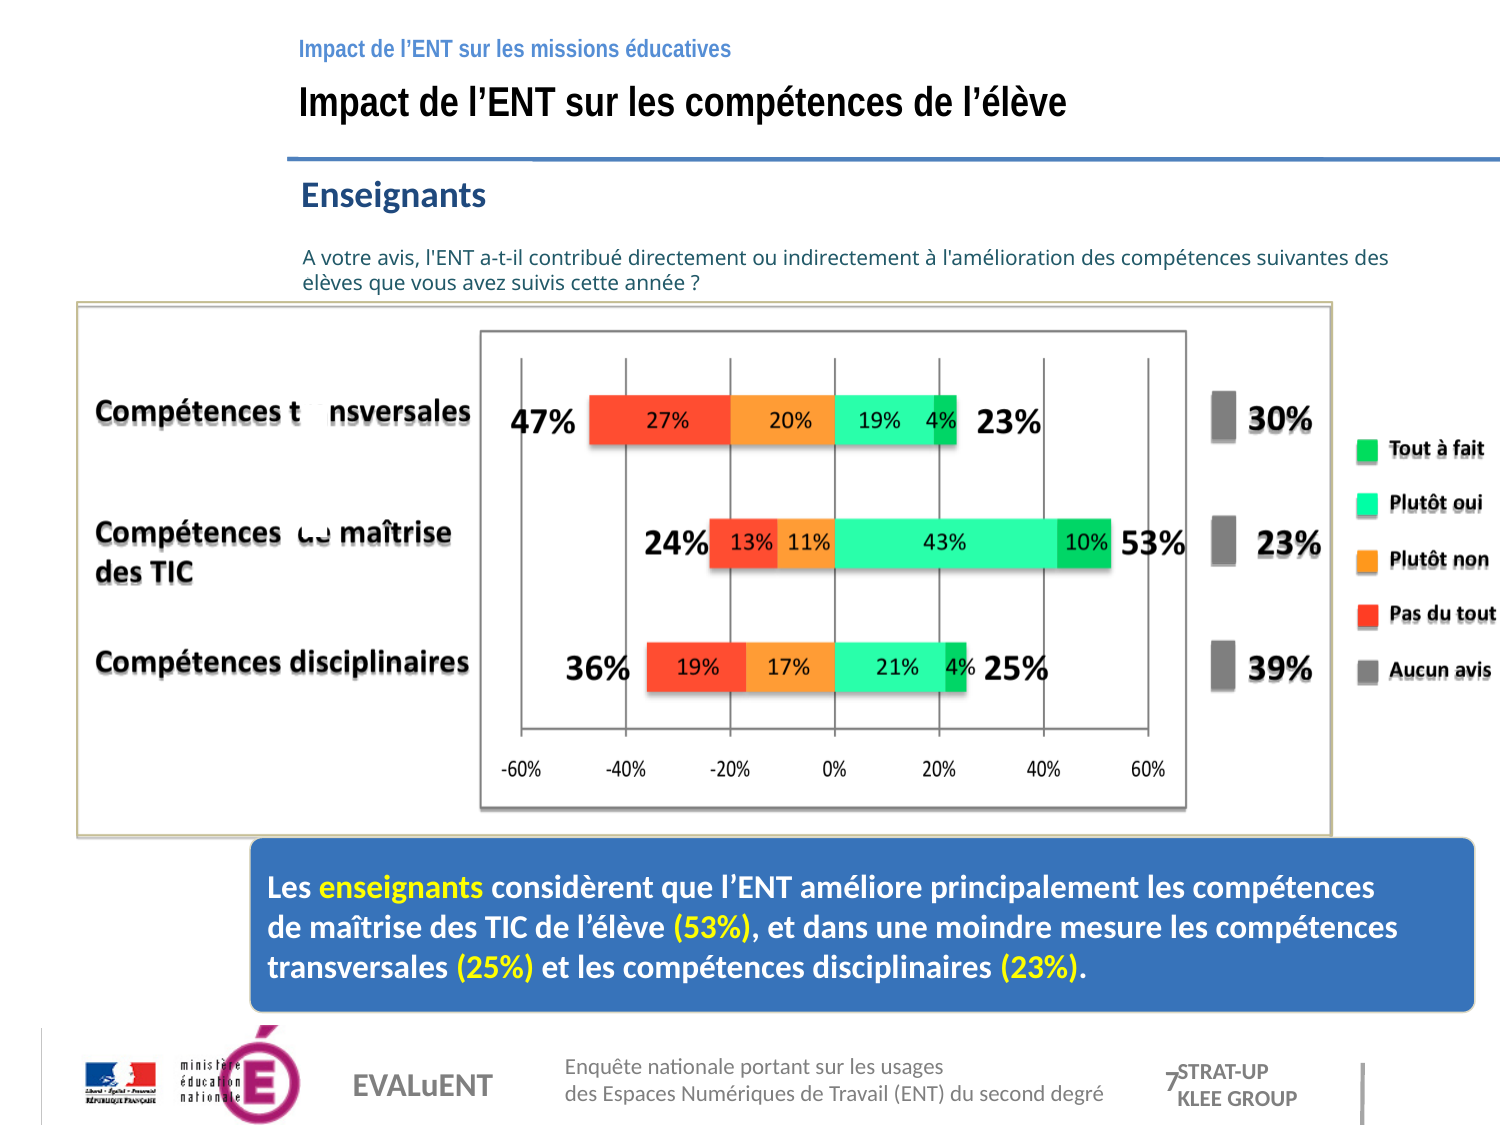

Impact de l’ENT sur les missions éducatives
Impact de l’ENT sur les compétences de l’élève
Enseignants
A votre avis, l'ENT a-t-il contribué directement ou indirectement à l'amélioration des compétences suivantes des élèves que vous avez suivis cette année ?
Les enseignants considèrent que l’ENT améliore principalement les compétences
de maîtrise des TIC de l’élève (53%), et dans une moindre mesure les compétences transversales (25%) et les compétences disciplinaires (23%).